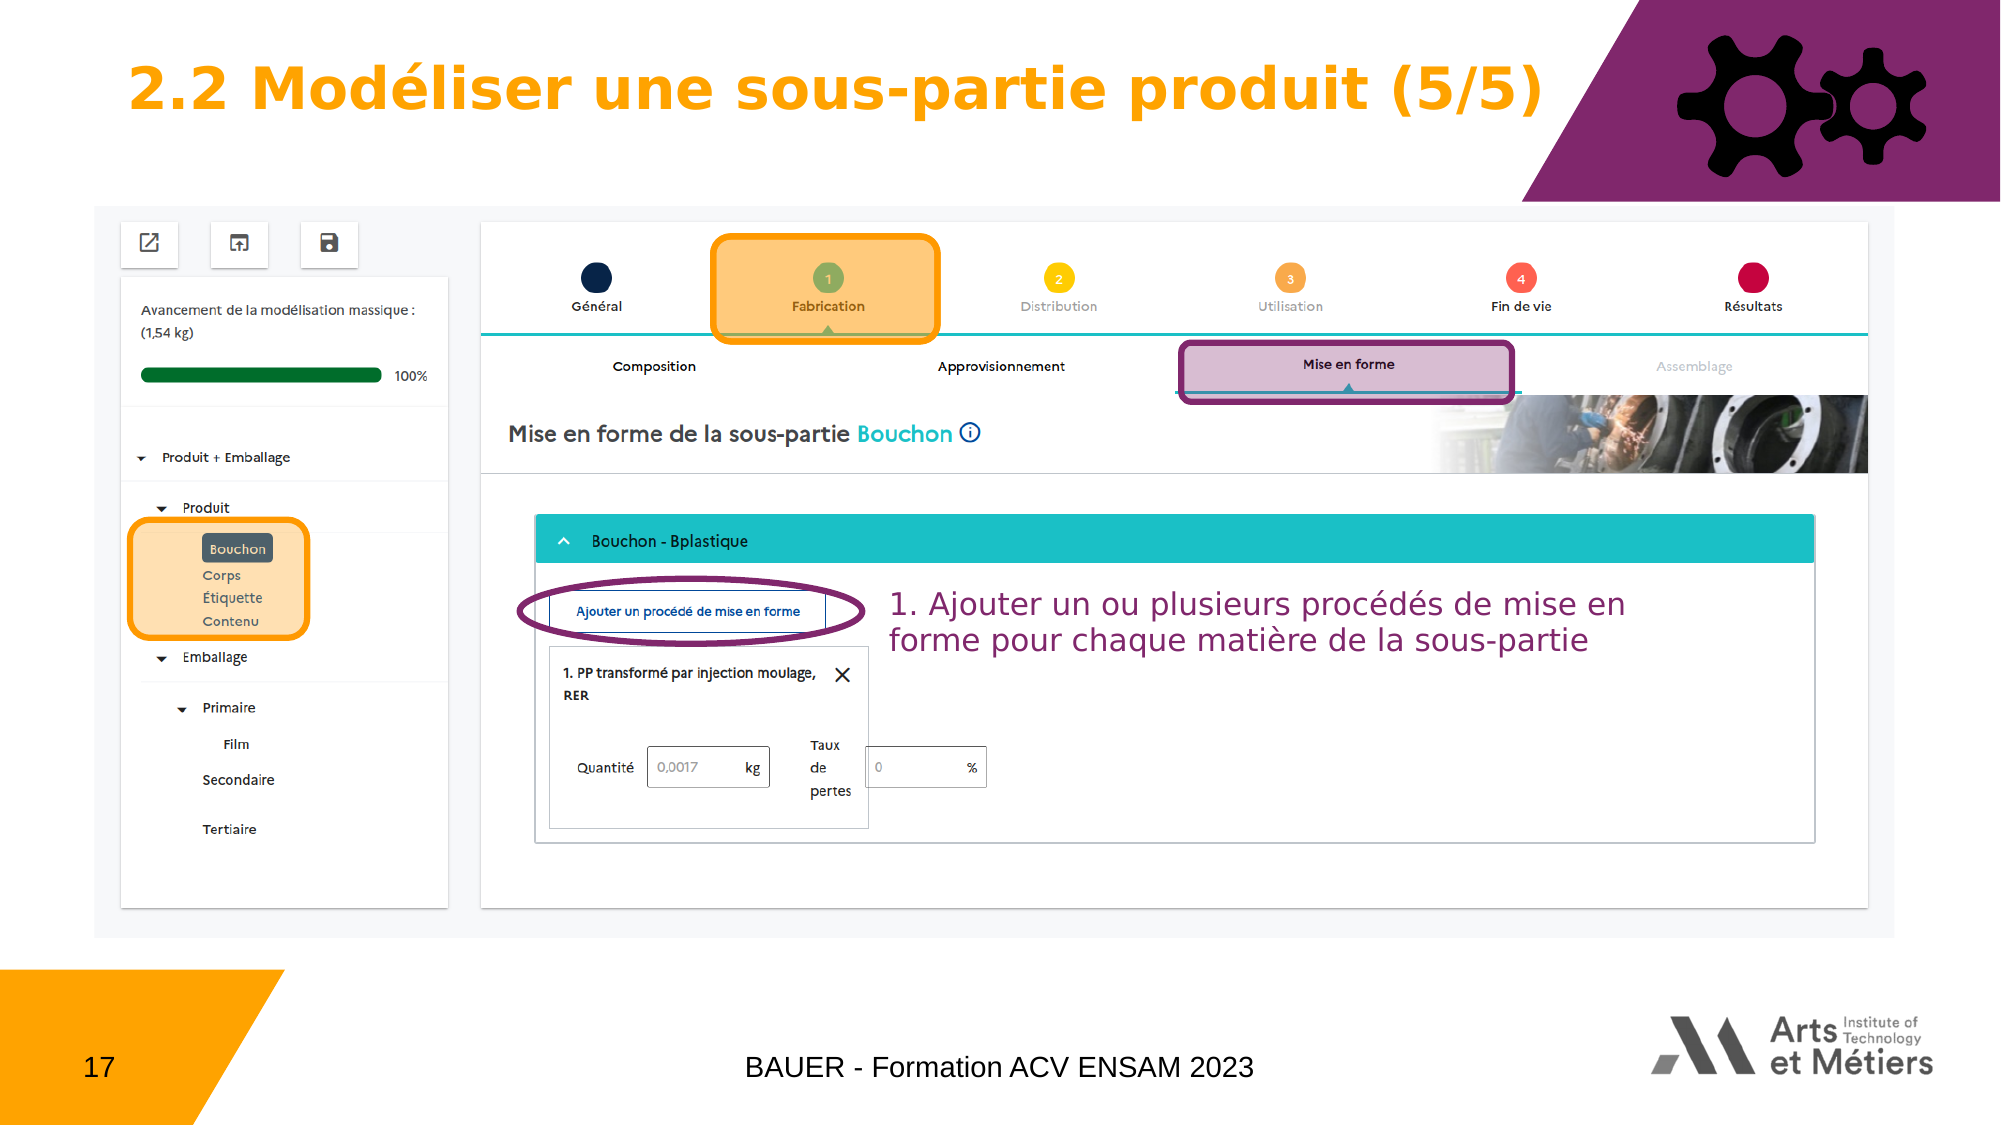

# 2.2 Modéliser une sous-partie produit (5/5)
1. Ajouter un ou plusieurs procédés de mise en forme pour chaque matière de la sous-partie